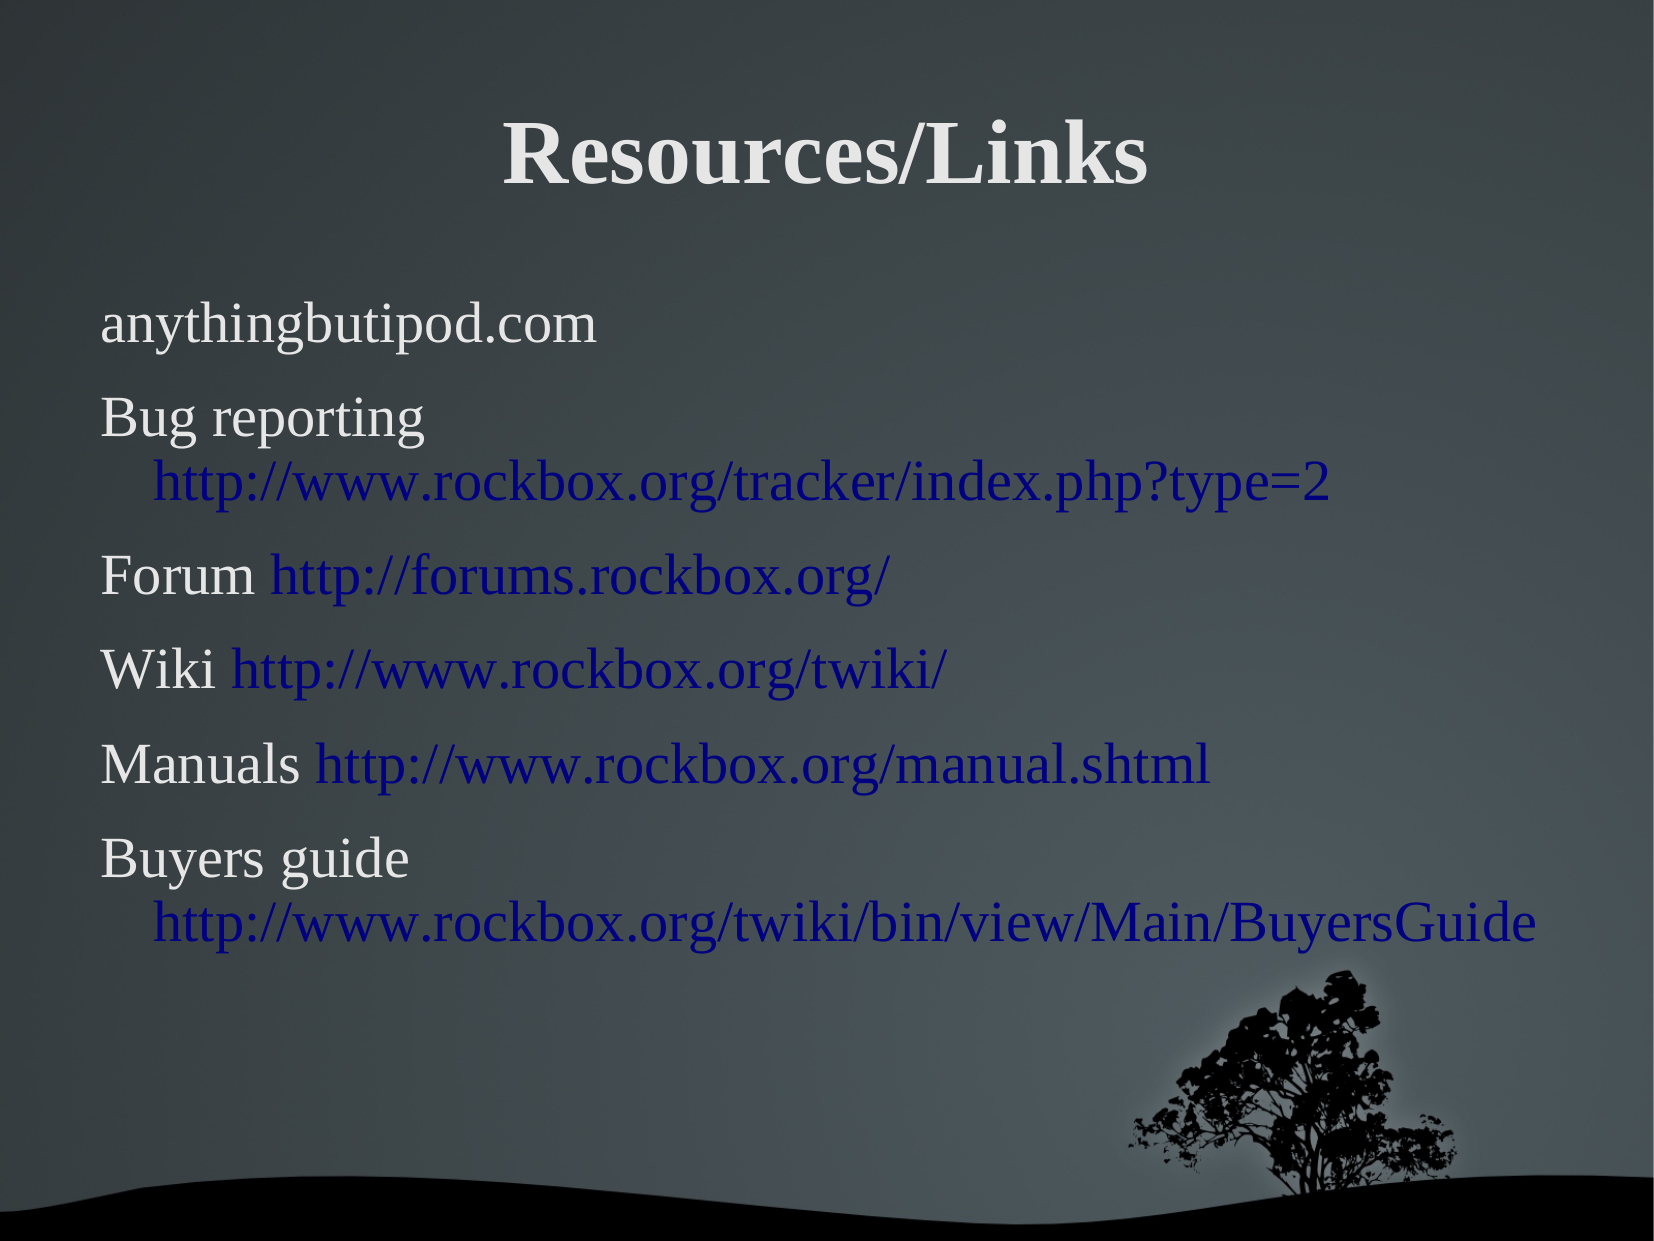

# Resources/Links
anythingbutipod.com
Bug reporting http://www.rockbox.org/tracker/index.php?type=2
Forum http://forums.rockbox.org/
Wiki http://www.rockbox.org/twiki/
Manuals http://www.rockbox.org/manual.shtml
Buyers guide http://www.rockbox.org/twiki/bin/view/Main/BuyersGuide